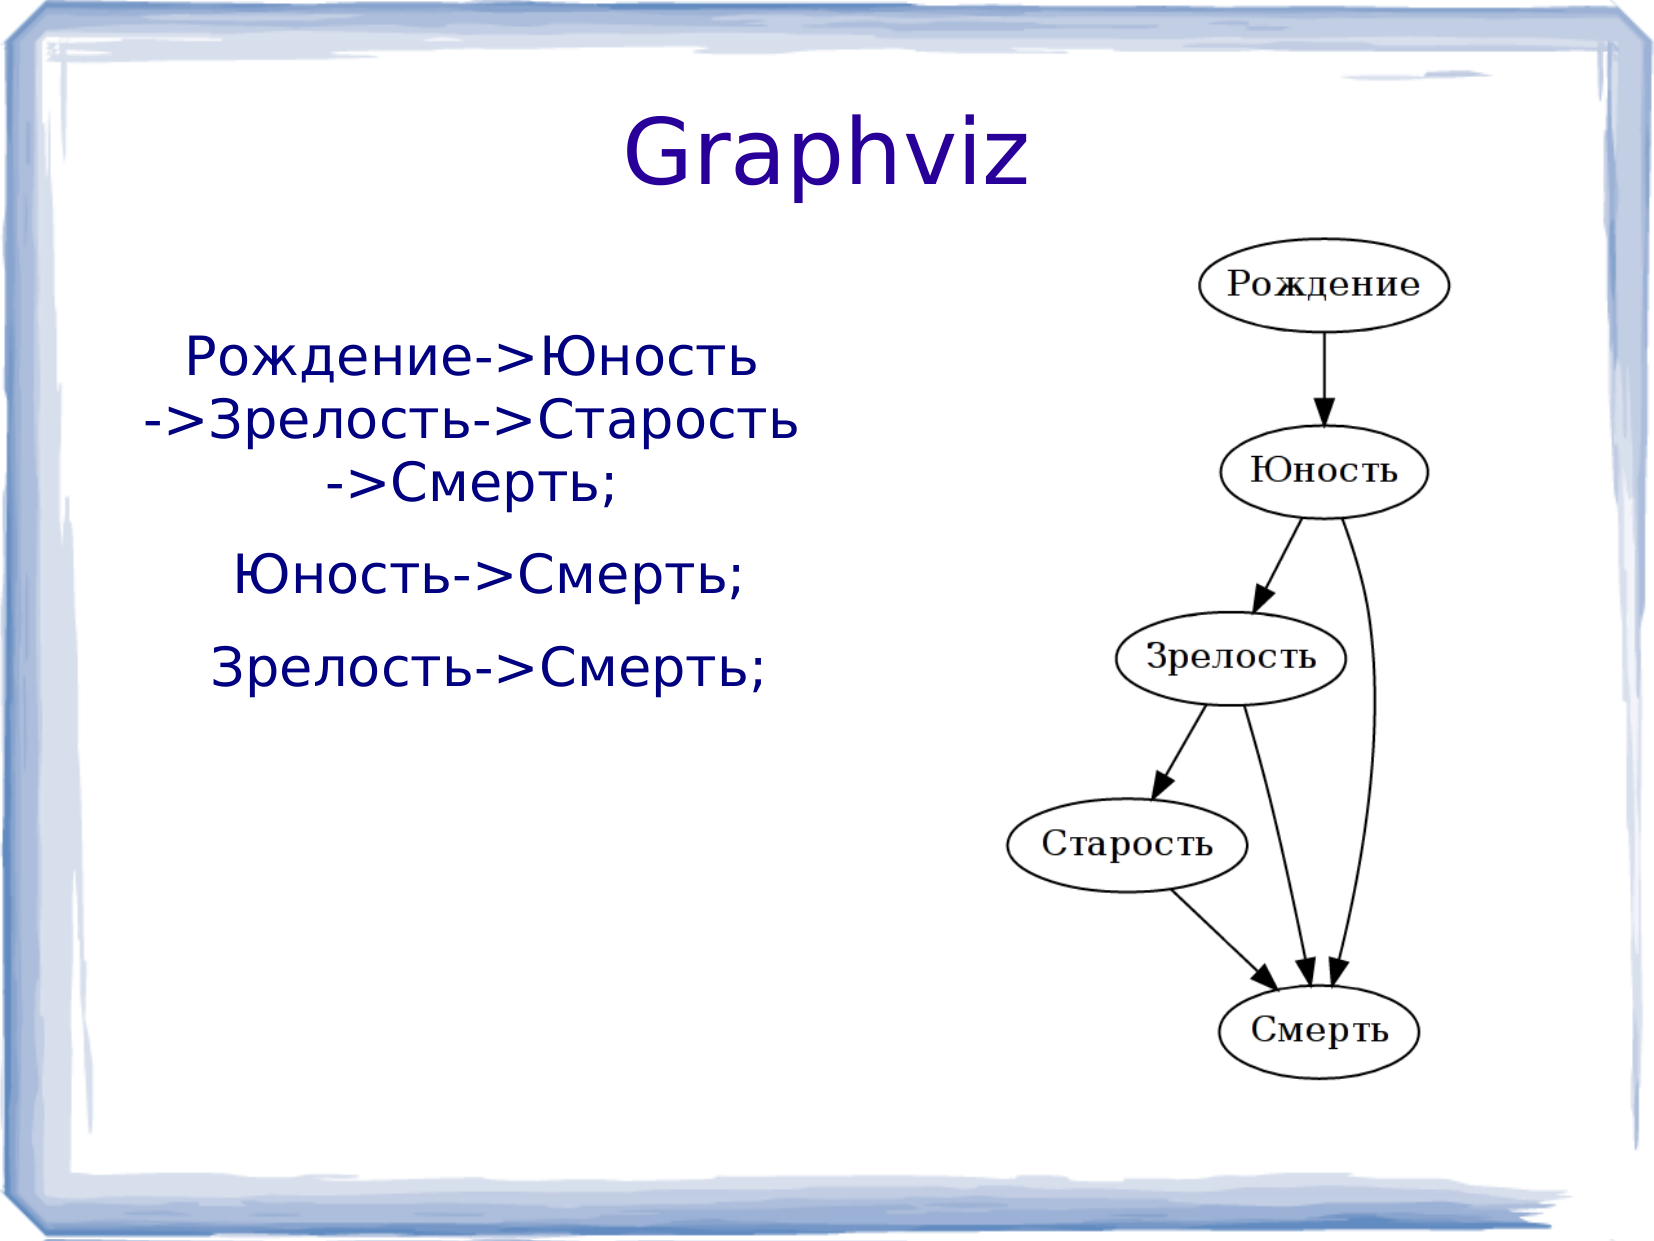

# Graphviz
Рождение->Юность
->Зрелость->Старость
->Смерть;
 Юность->Смерть;
 Зрелость->Смерть;